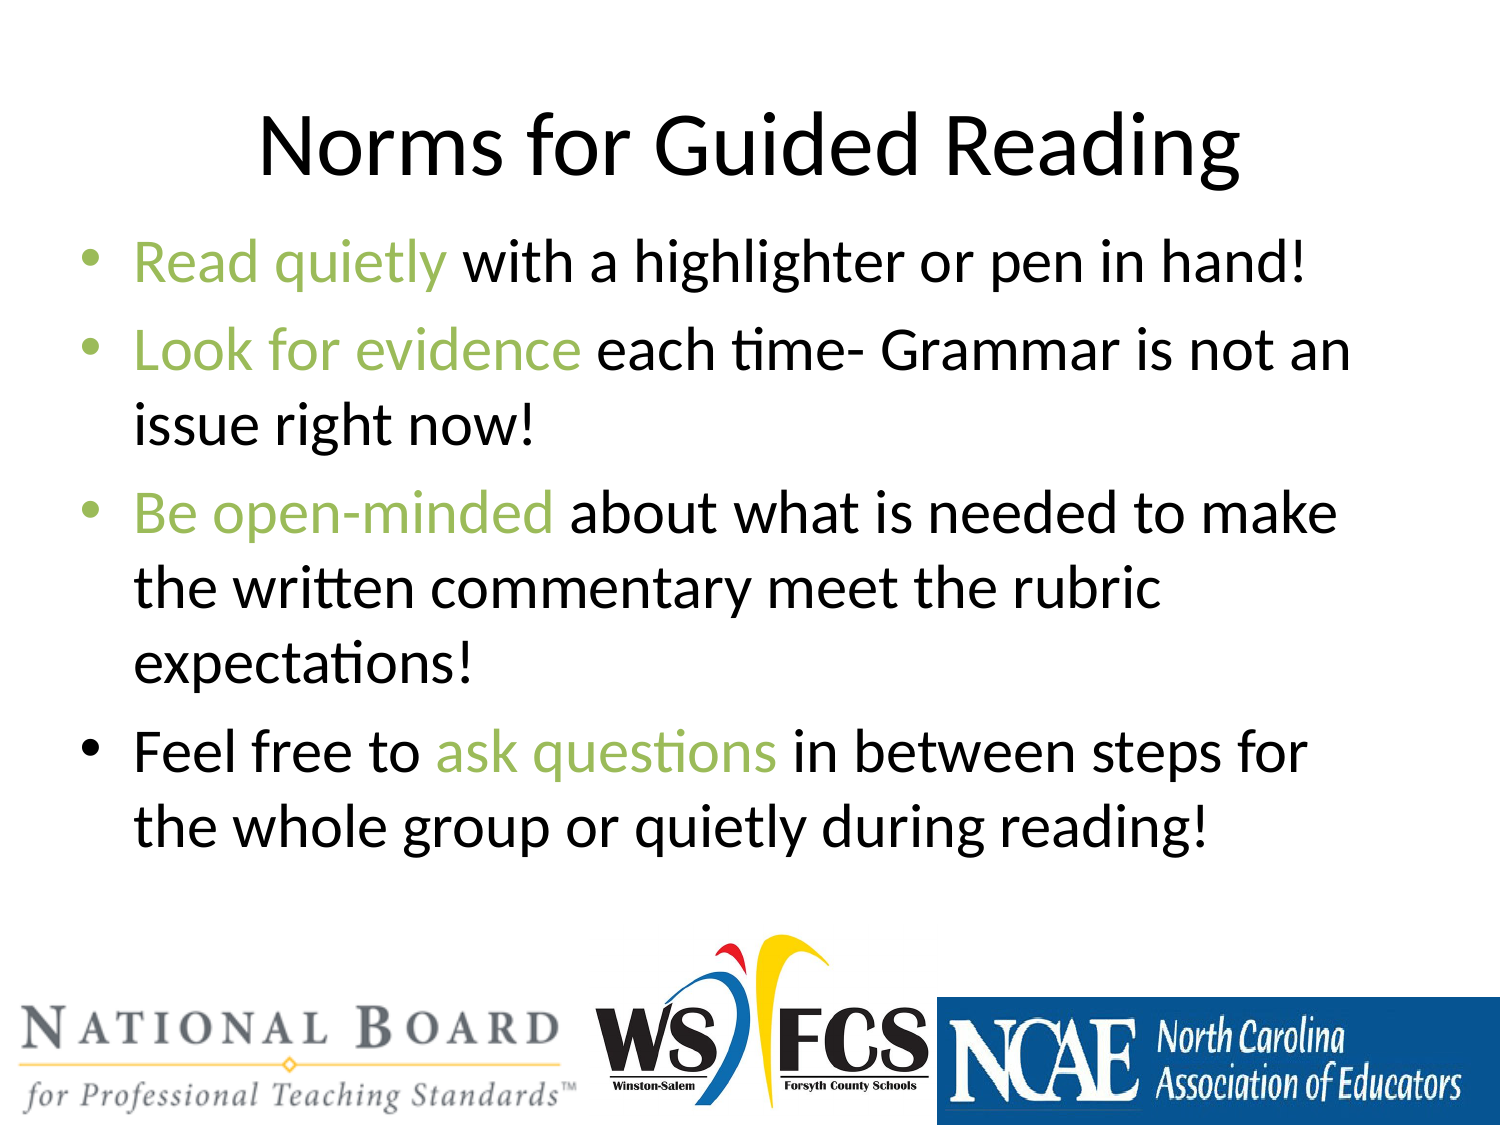

# Norms for Guided Reading
Read quietly with a highlighter or pen in hand!
Look for evidence each time- Grammar is not an issue right now!
Be open-minded about what is needed to make the written commentary meet the rubric expectations!
Feel free to ask questions in between steps for the whole group or quietly during reading!